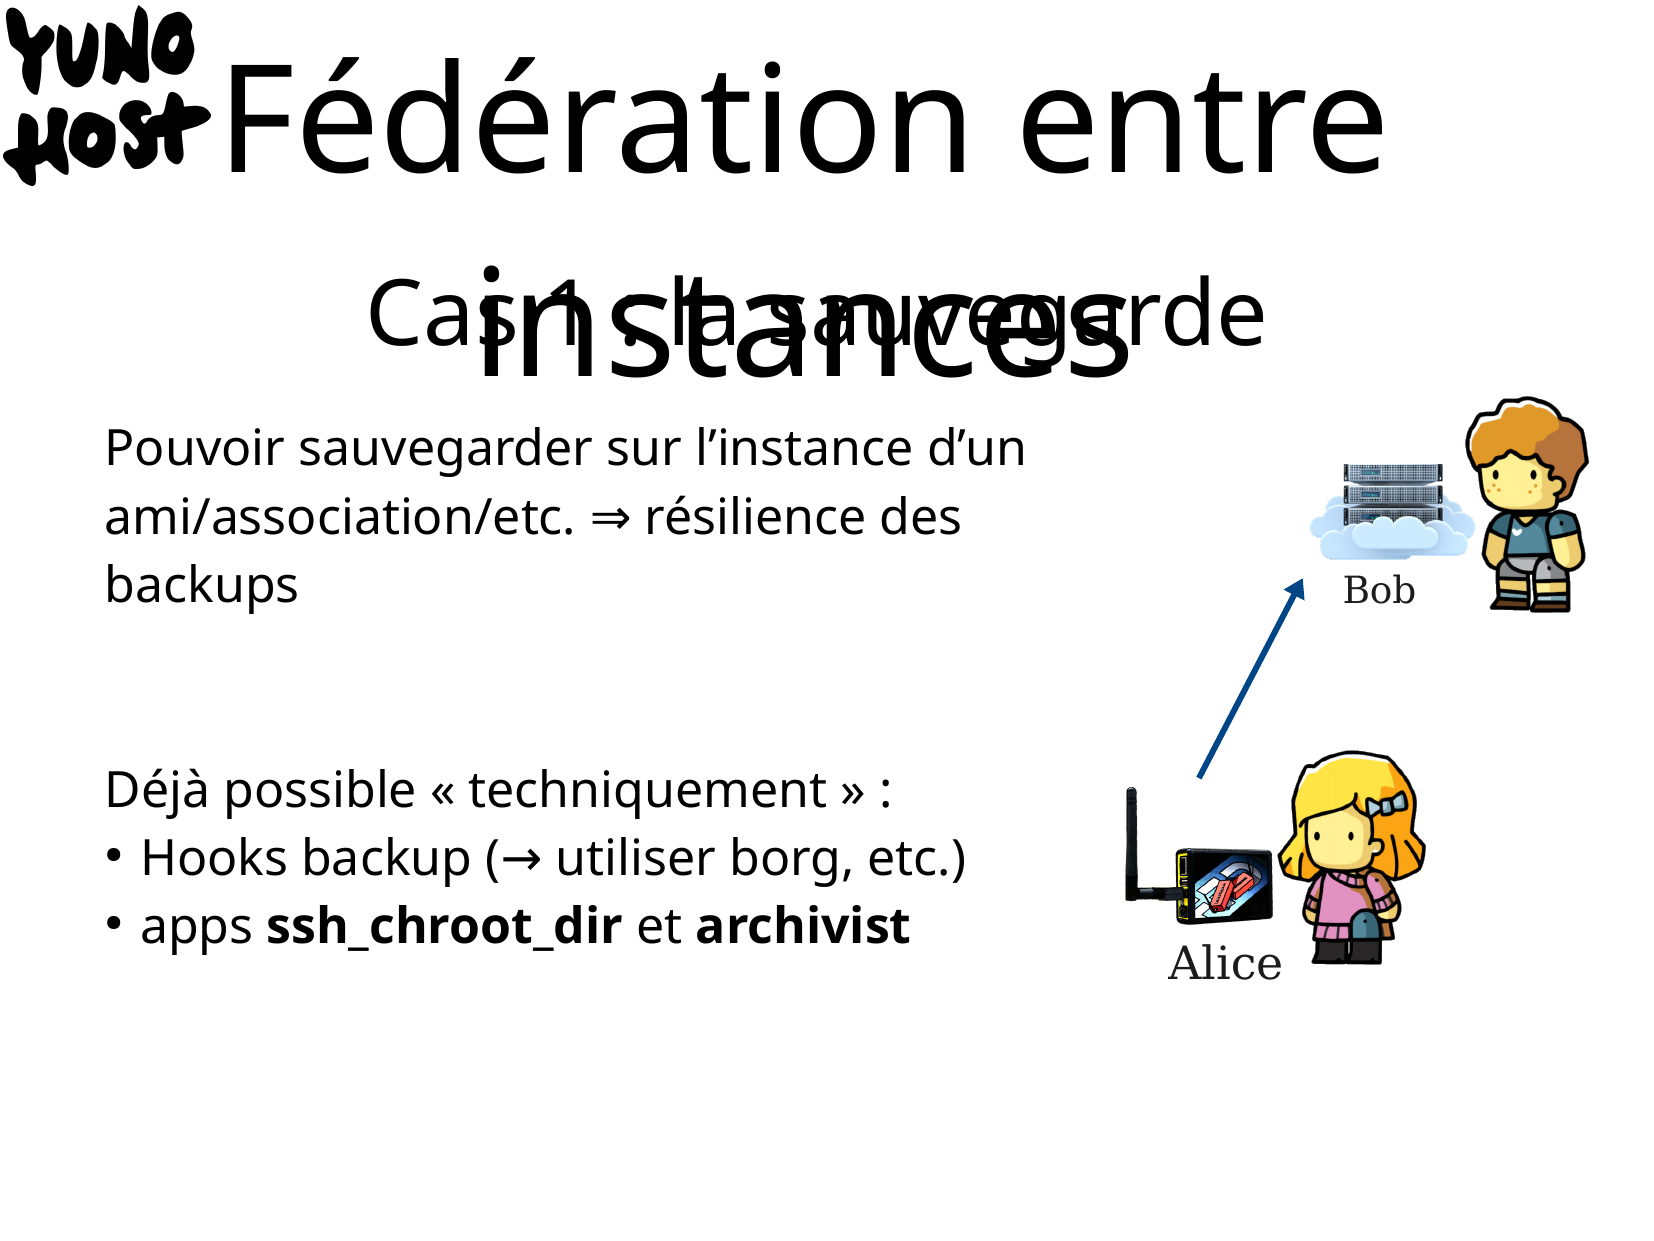

# Le FuturTM Fédération entre instances
Cas 1 : la sauvegarde
Bob
Alice
Pouvoir sauvegarder sur l’instance d’un ami/association/etc. ⇒ résilience des backups
Déjà possible « techniquement » :
Hooks backup (→ utiliser borg, etc.)
apps ssh_chroot_dir et archivist